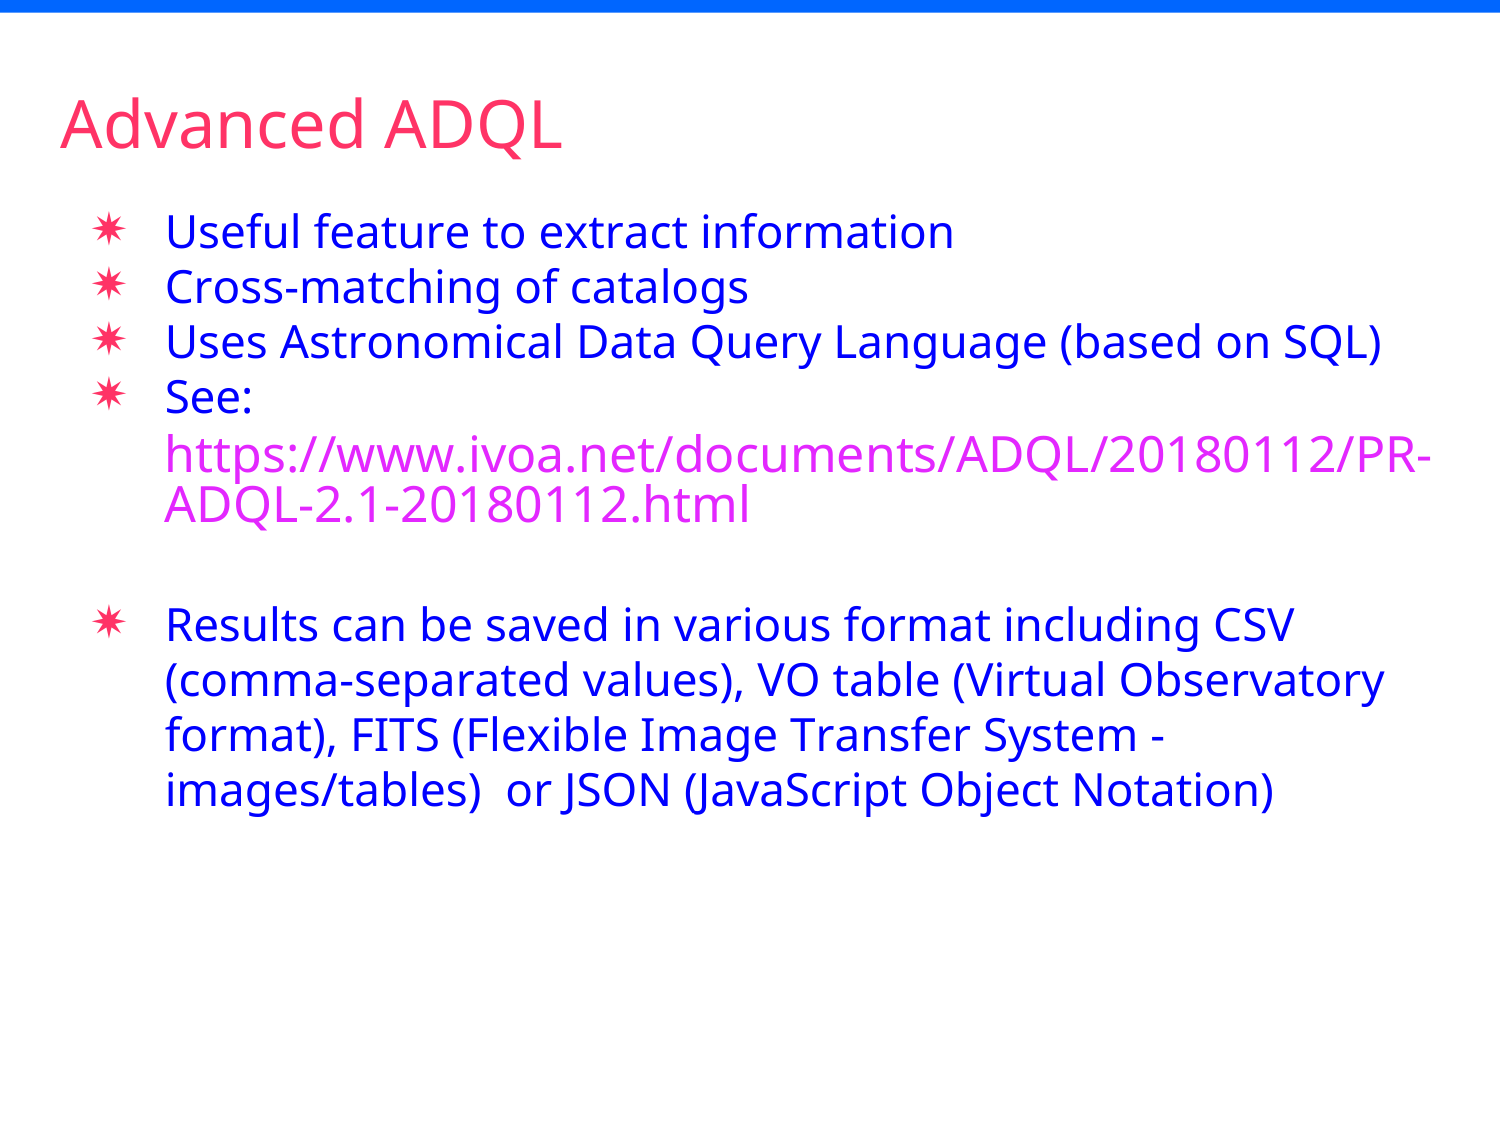

Advanced ADQL
Useful feature to extract information
Cross-matching of catalogs
Uses Astronomical Data Query Language (based on SQL)
See:https://www.ivoa.net/documents/ADQL/20180112/PR-ADQL-2.1-20180112.html
Results can be saved in various format including CSV (comma-separated values), VO table (Virtual Observatory format), FITS (Flexible Image Transfer System - images/tables) or JSON (JavaScript Object Notation)
15